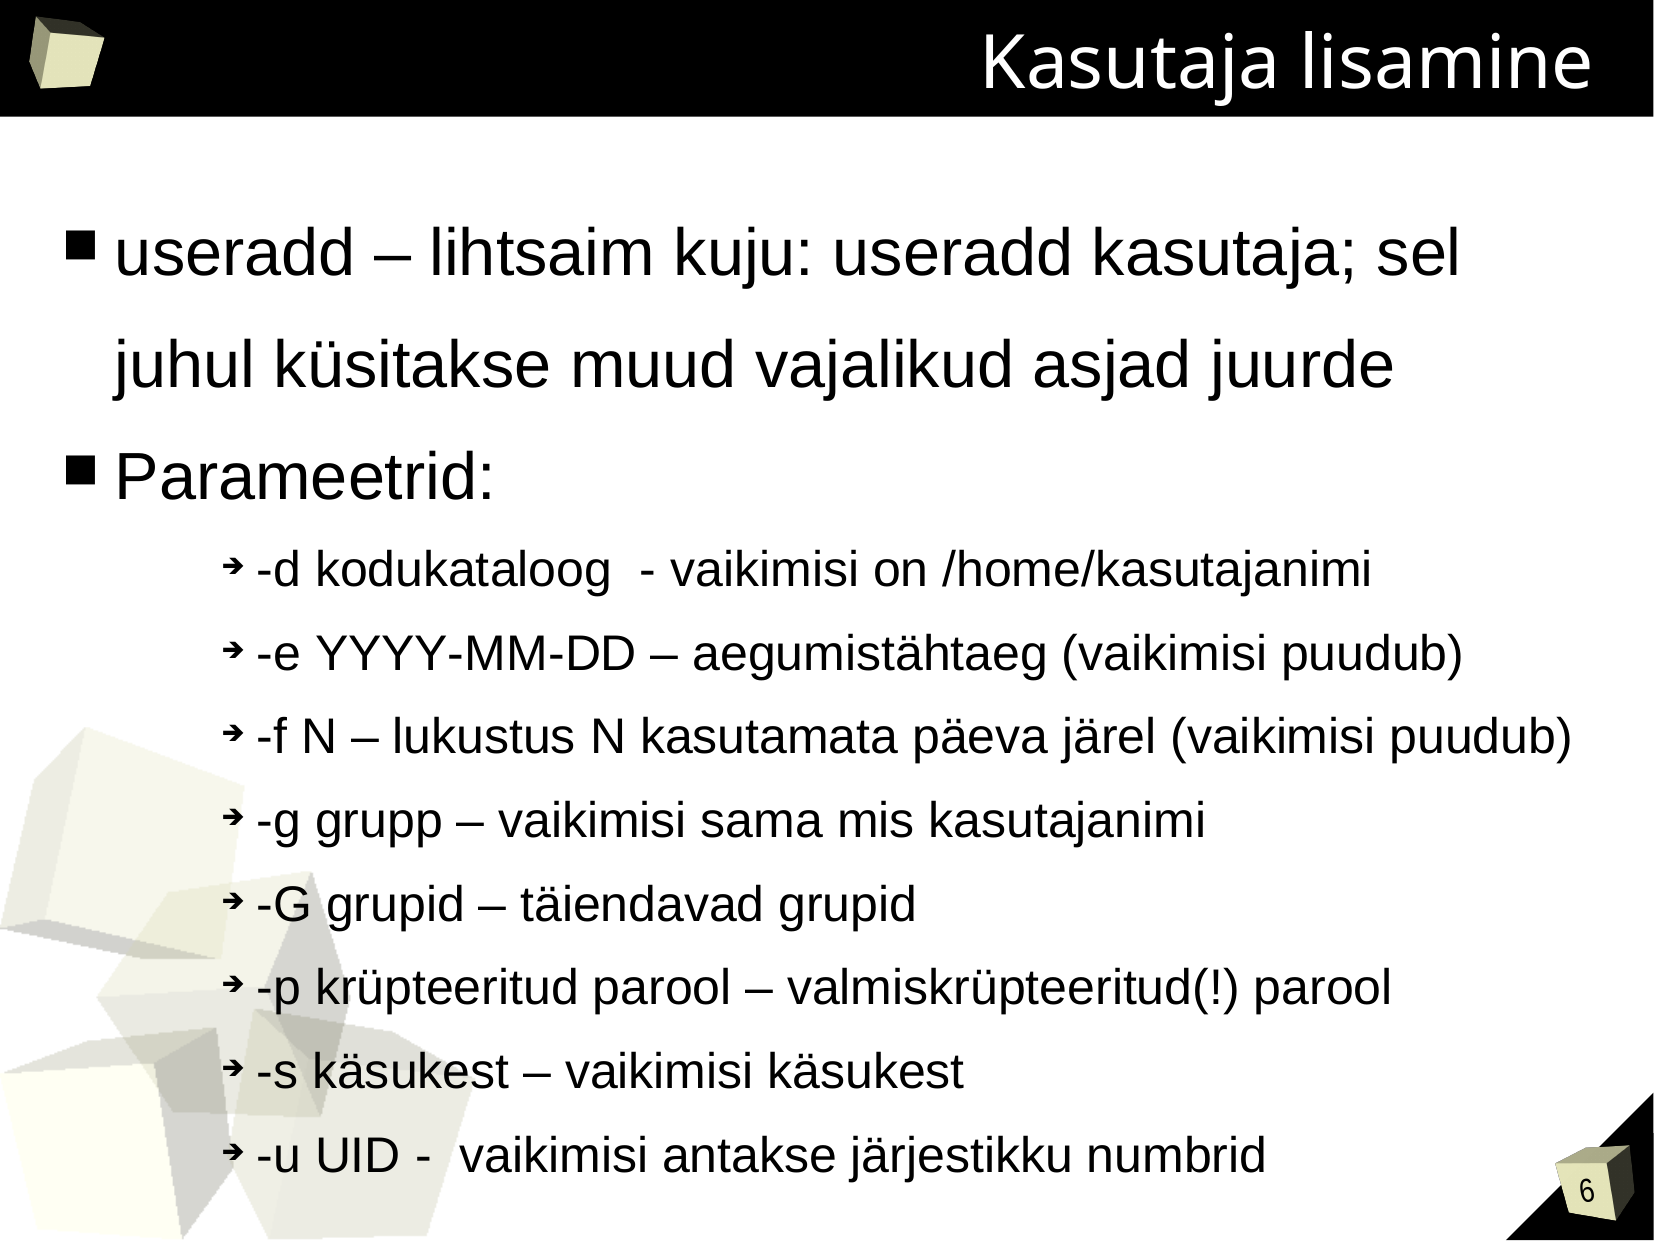

# Kasutaja lisamine
useradd – lihtsaim kuju: useradd kasutaja; sel juhul küsitakse muud vajalikud asjad juurde
Parameetrid:
-d kodukataloog - vaikimisi on /home/kasutajanimi
-e YYYY-MM-DD – aegumistähtaeg (vaikimisi puudub)
-f N – lukustus N kasutamata päeva järel (vaikimisi puudub)
-g grupp – vaikimisi sama mis kasutajanimi
-G grupid – täiendavad grupid
-p krüpteeritud parool – valmiskrüpteeritud(!) parool
-s käsukest – vaikimisi käsukest
-u UID - vaikimisi antakse järjestikku numbrid